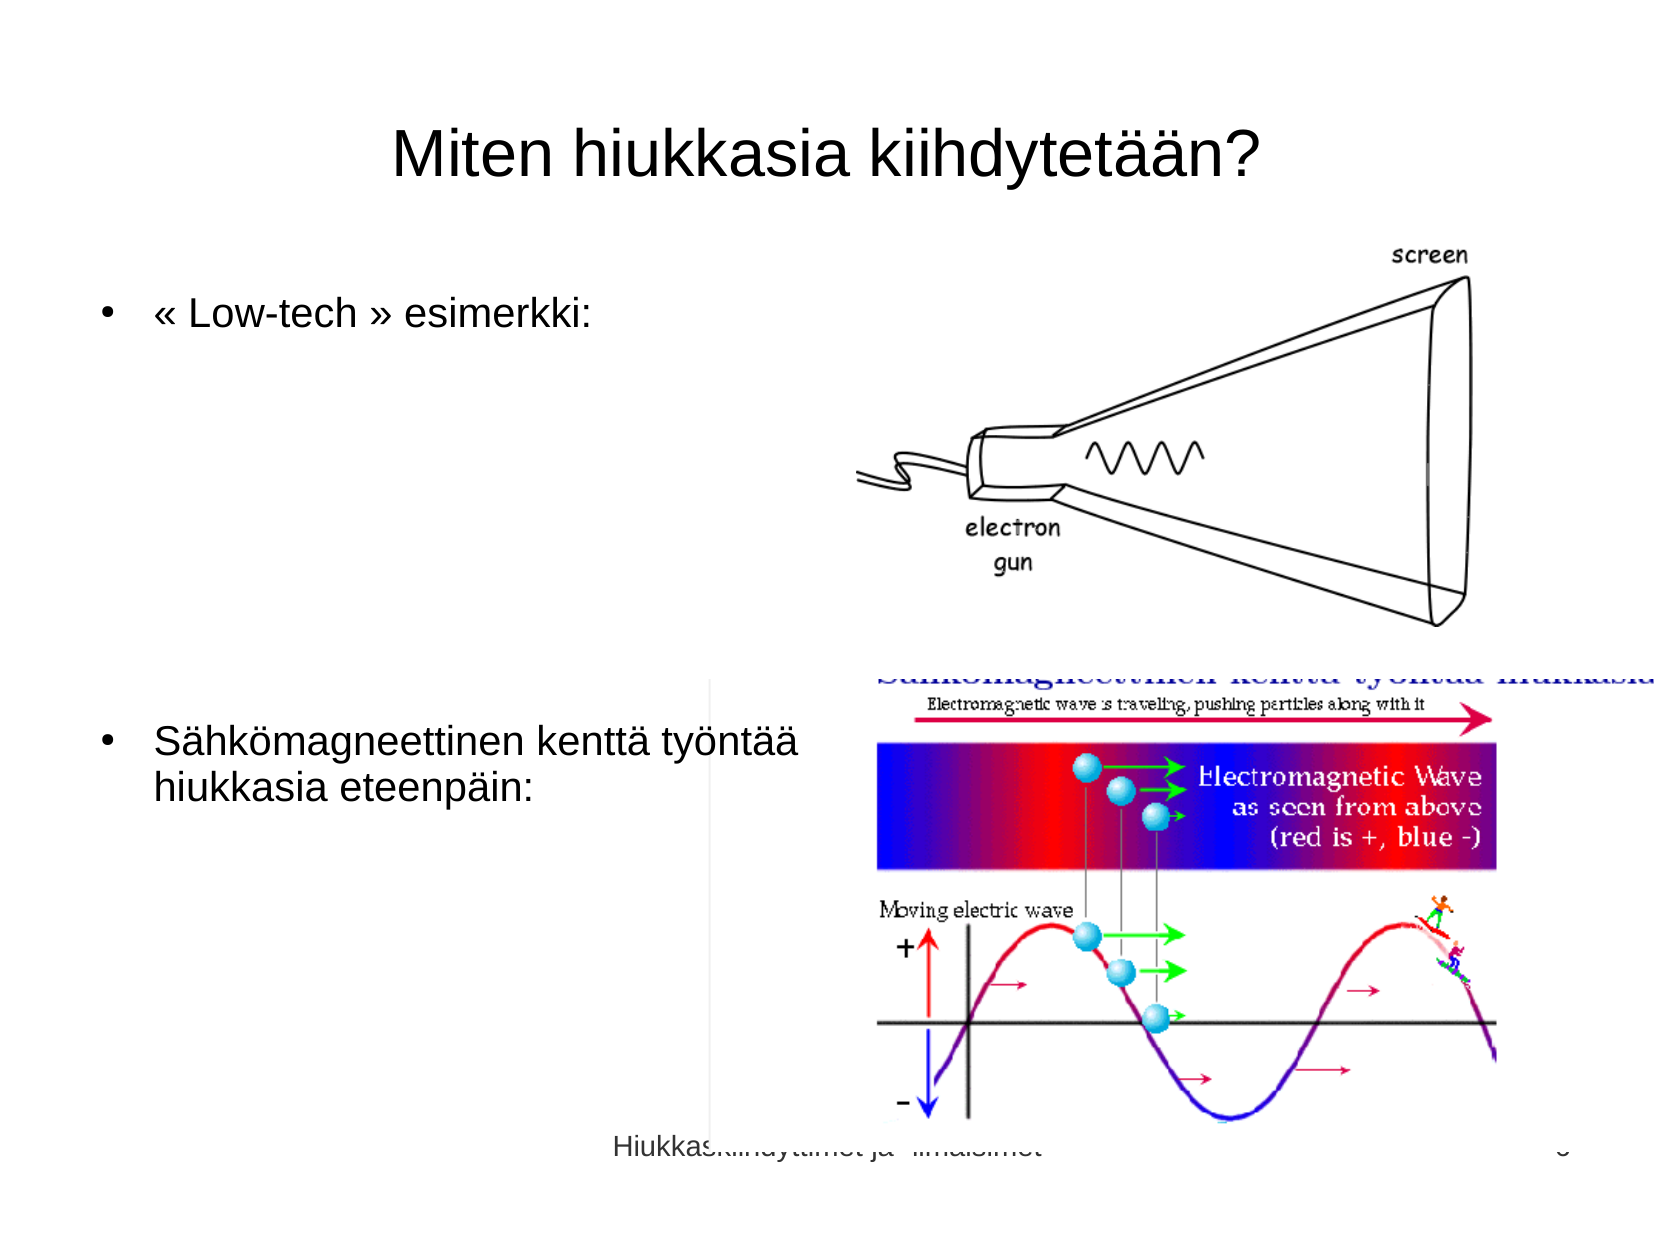

# Miten hiukkasia kiihdytetään?
« Low-tech » esimerkki:
Sähkömagneettinen kenttä työntää hiukkasia eteenpäin:
Hiukkaskiihdyttimet ja -ilmaisimet
6